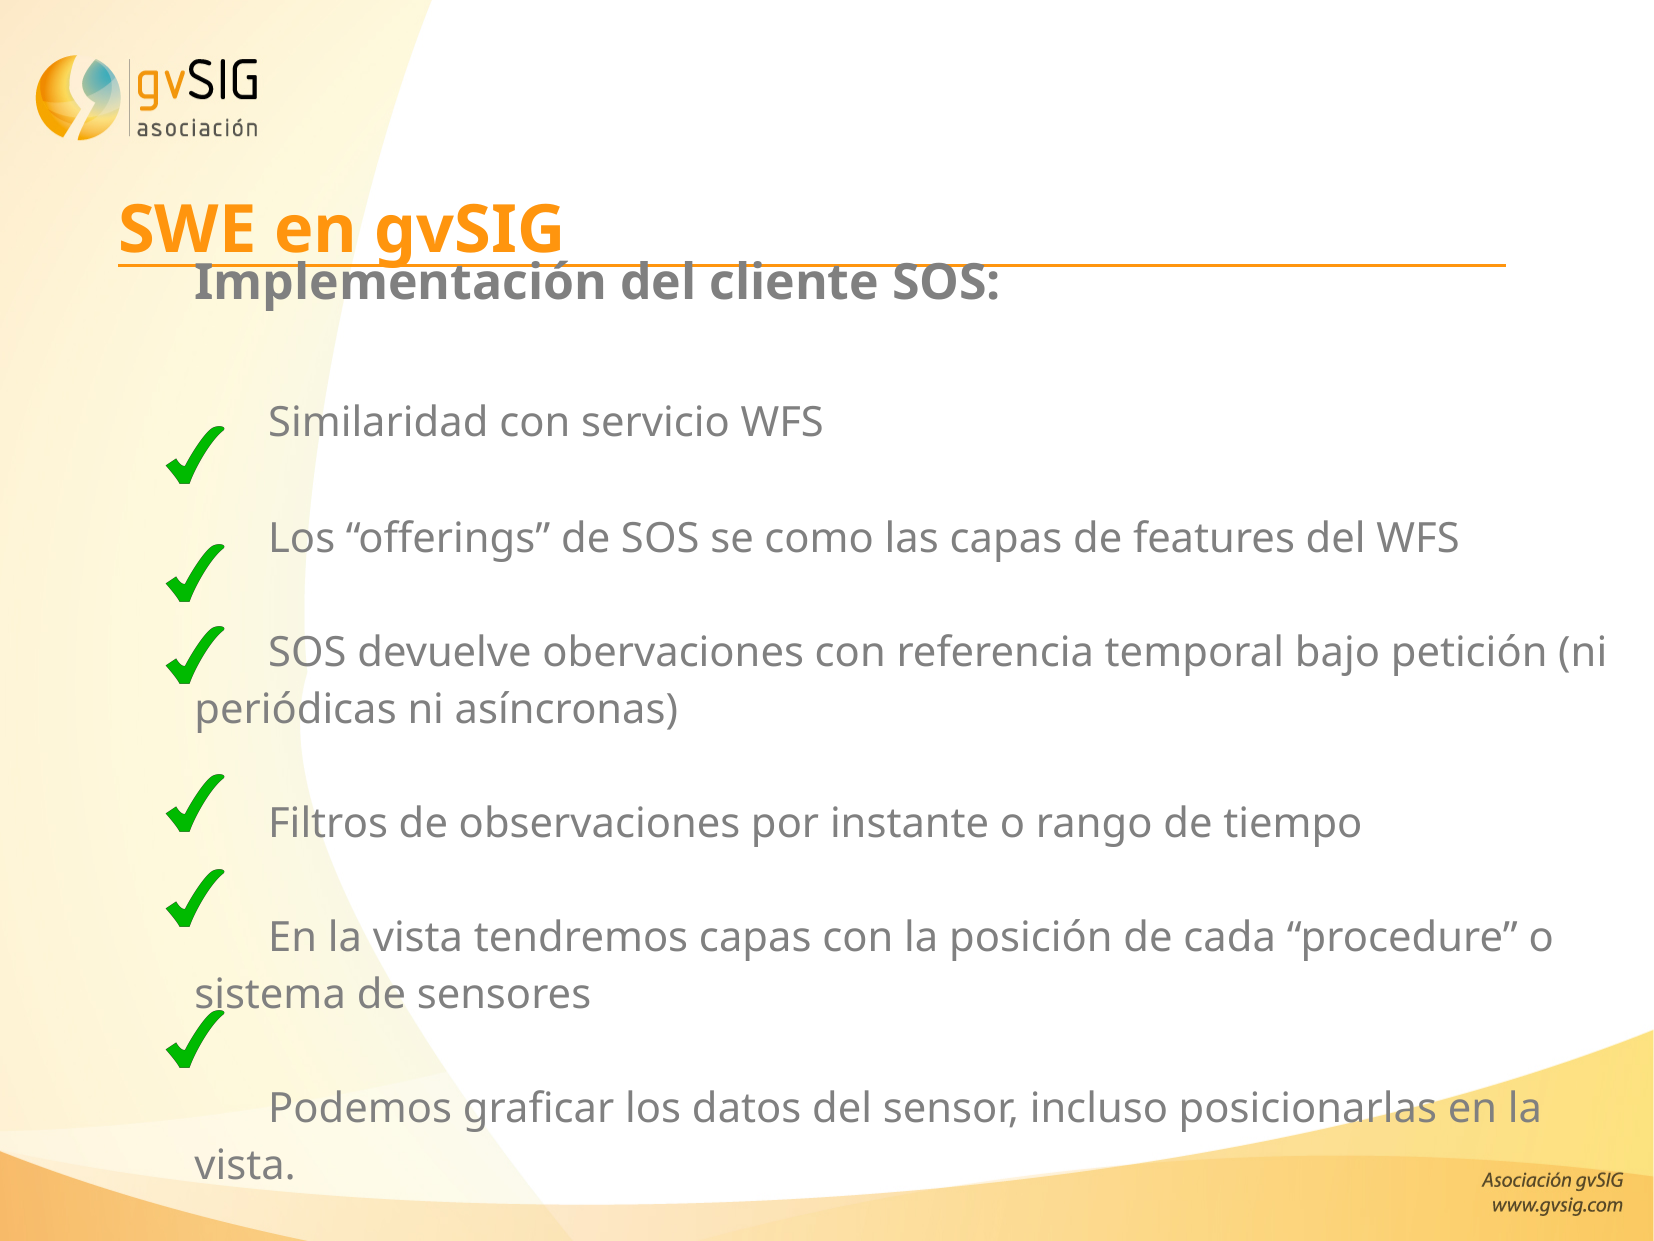

# SWE en gvSIG
Implementación del cliente SOS:
	Similaridad con servicio WFS
	Los “offerings” de SOS se como las capas de features del WFS
	SOS devuelve obervaciones con referencia temporal bajo petición (ni periódicas ni asíncronas)
	Filtros de observaciones por instante o rango de tiempo
	En la vista tendremos capas con la posición de cada “procedure” o sistema de sensores
	Podemos graficar los datos del sensor, incluso posicionarlas en la vista.